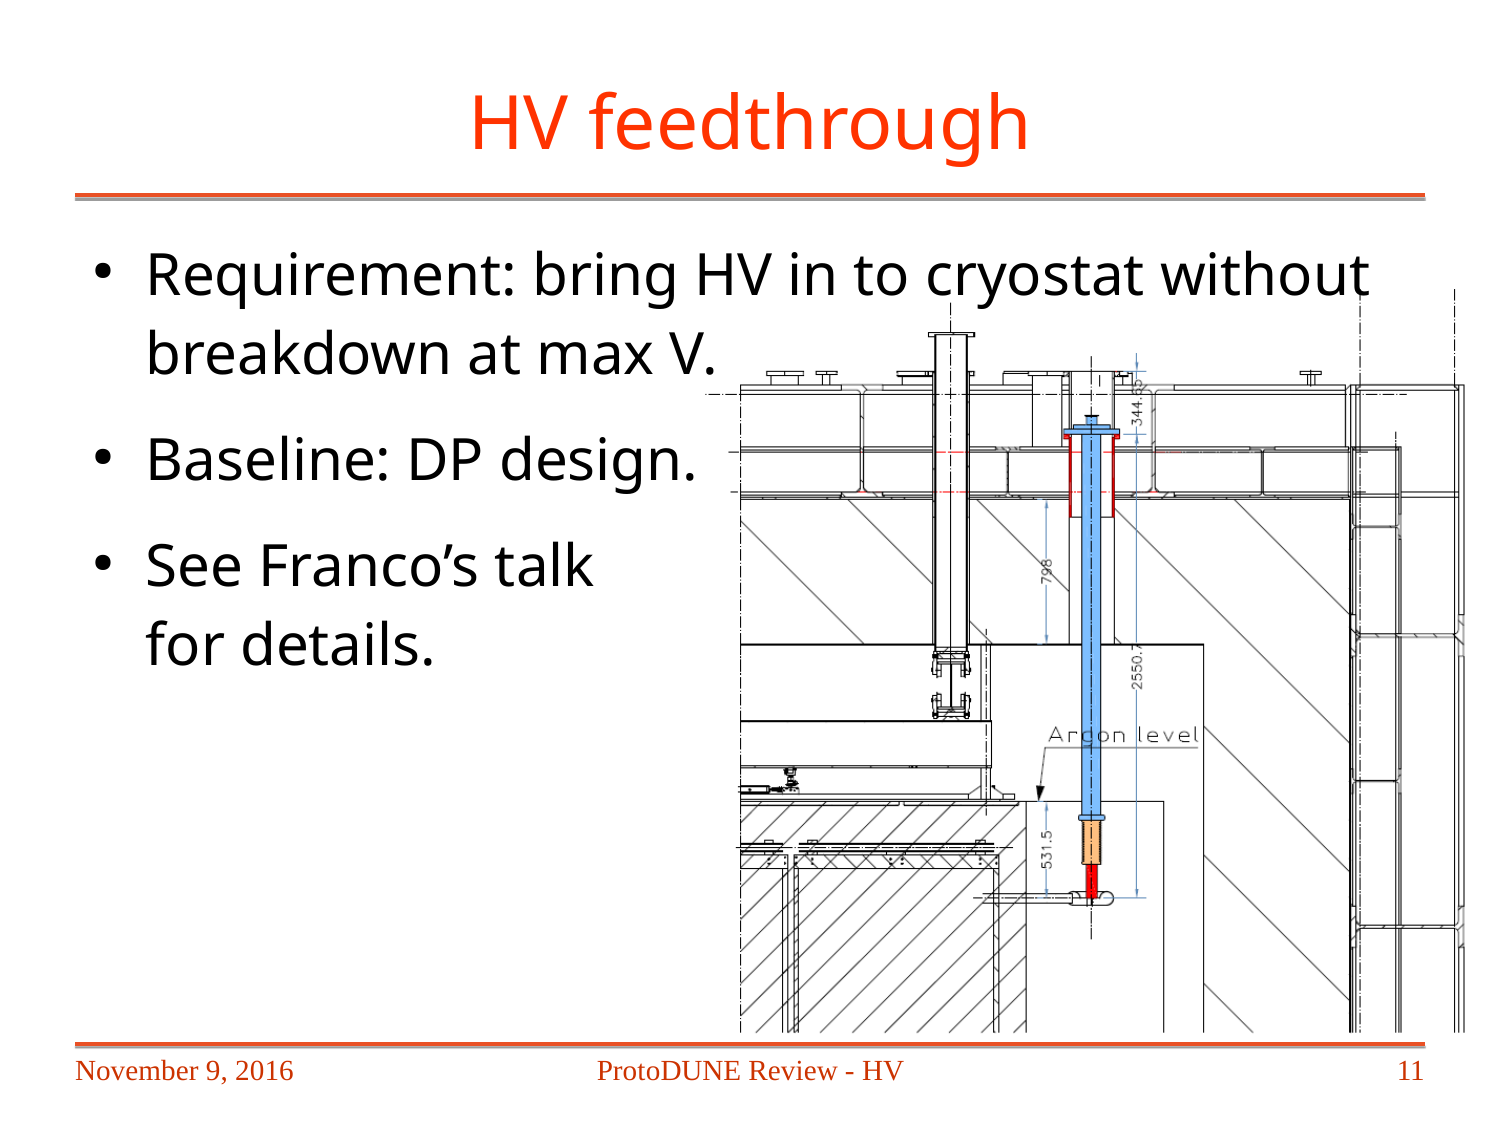

# HV feedthrough
Requirement: bring HV in to cryostat without breakdown at max V.
Baseline: DP design.
See Franco’s talk
for details.
November 9, 2016
ProtoDUNE Review - HV
11